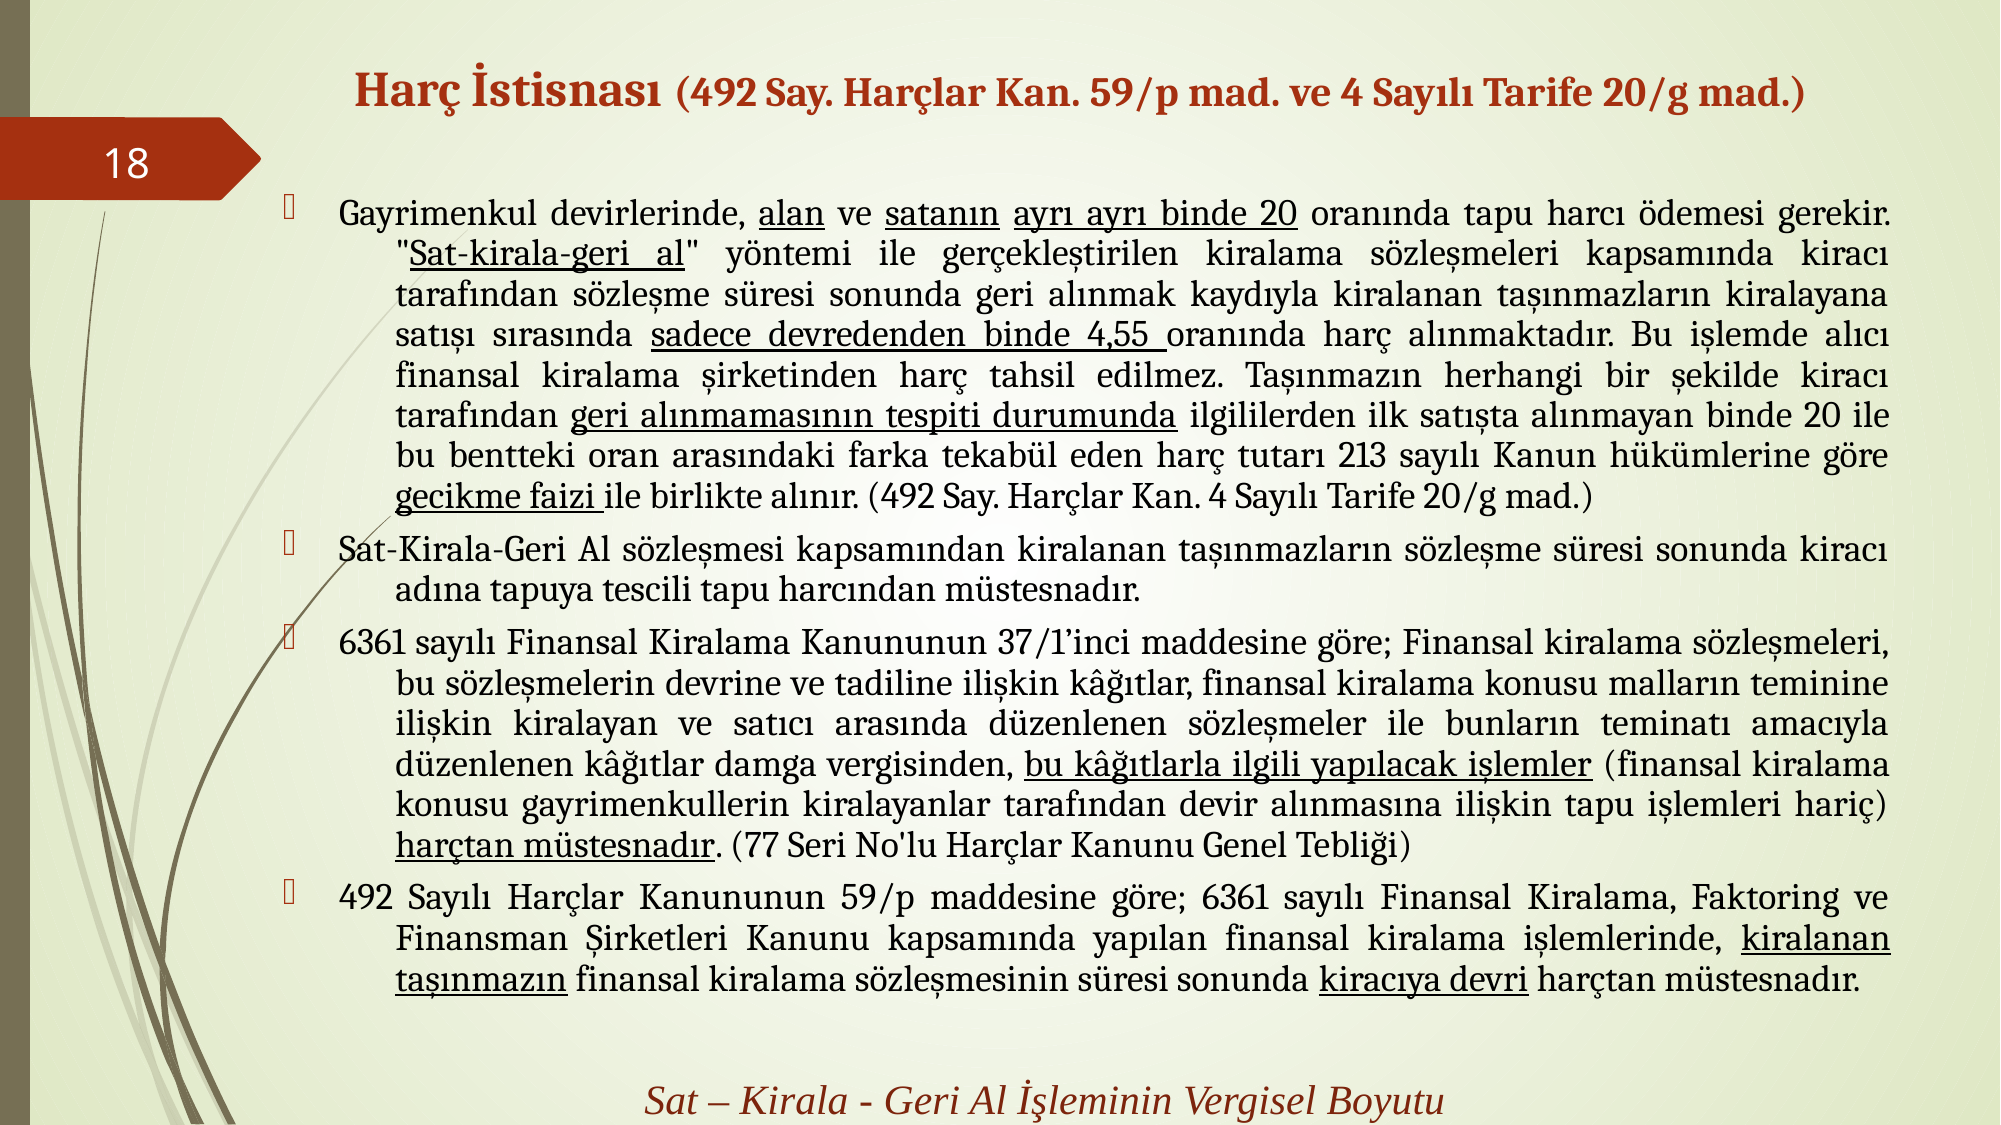

# Harç İstisnası (492 Say. Harçlar Kan. 59/p mad. ve 4 Sayılı Tarife 20/g mad.)
Gayrimenkul devirlerinde, alan ve satanın ayrı ayrı binde 20 oranında tapu harcı ödemesi gerekir. "Sat-kirala-geri al" yöntemi ile gerçekleştirilen kiralama sözleşmeleri kapsamında kiracı tarafından sözleşme süresi sonunda geri alınmak kaydıyla kiralanan taşınmazların kiralayana satışı sırasında sadece devredenden binde 4,55 oranında harç alınmaktadır. Bu işlemde alıcı finansal kiralama şirketinden harç tahsil edilmez. Taşınmazın herhangi bir şekilde kiracı tarafından geri alınmamasının tespiti durumunda ilgililerden ilk satışta alınmayan binde 20 ile bu bentteki oran arasındaki farka tekabül eden harç tutarı 213 sayılı Kanun hükümlerine göre gecikme faizi ile birlikte alınır. (492 Say. Harçlar Kan. 4 Sayılı Tarife 20/g mad.)
Sat-Kirala-Geri Al sözleşmesi kapsamından kiralanan taşınmazların sözleşme süresi sonunda kiracı adına tapuya tescili tapu harcından müstesnadır.
6361 sayılı Finansal Kiralama Kanununun 37/1’inci maddesine göre; Finansal kiralama sözleşmeleri, bu sözleşmelerin devrine ve tadiline ilişkin kâğıtlar, finansal kiralama konusu malların teminine ilişkin kiralayan ve satıcı arasında düzenlenen sözleşmeler ile bunların teminatı amacıyla düzenlenen kâğıtlar damga vergisinden, bu kâğıtlarla ilgili yapılacak işlemler (finansal kiralama konusu gayrimenkullerin kiralayanlar tarafından devir alınmasına ilişkin tapu işlemleri hariç) harçtan müstesnadır. (77 Seri No'lu Harçlar Kanunu Genel Tebliği)
492 Sayılı Harçlar Kanununun 59/p maddesine göre; 6361 sayılı Finansal Kiralama, Faktoring ve Finansman Şirketleri Kanunu kapsamında yapılan finansal kiralama işlemlerinde, kiralanan taşınmazın finansal kiralama sözleşmesinin süresi sonunda kiracıya devri harçtan müstesnadır.
Sat – Kirala - Geri Al İşleminin Vergisel Boyutu